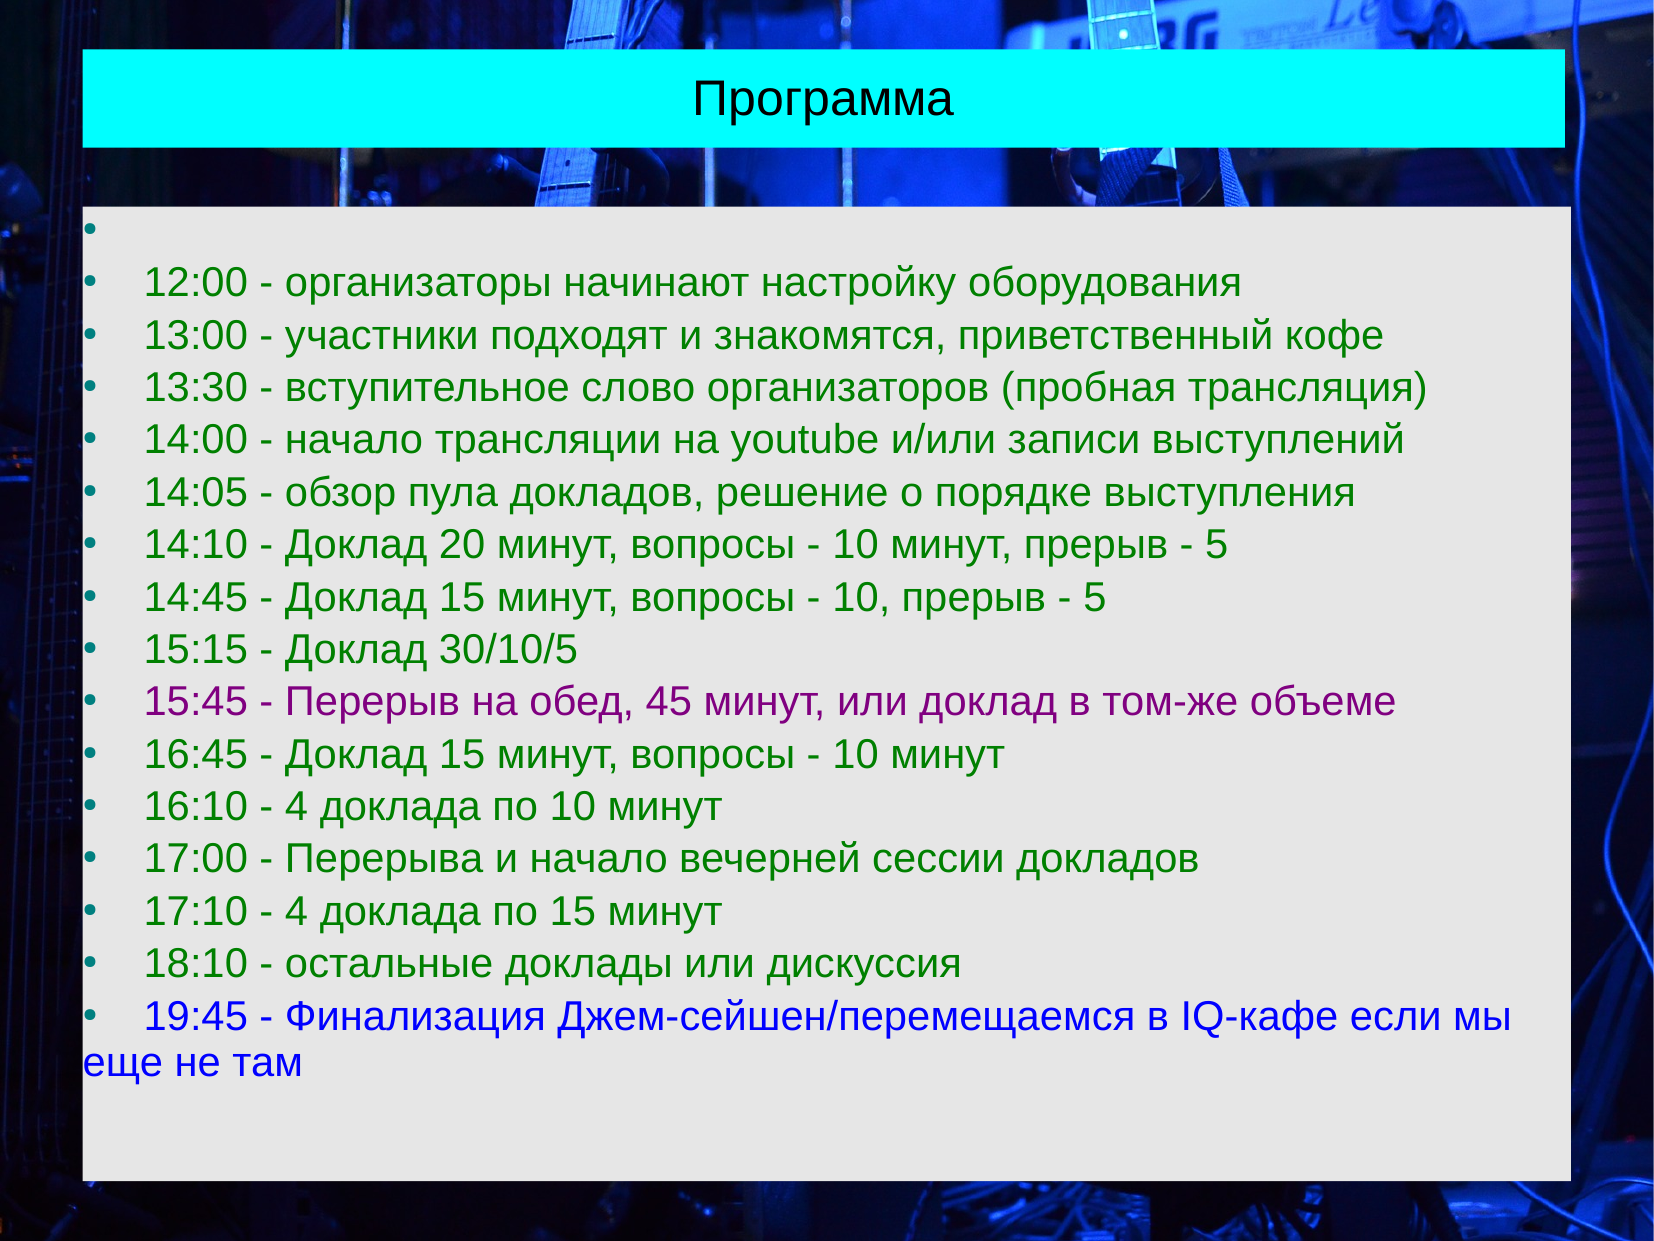

# Программа
 12:00 - организаторы начинают настройку оборудования
 13:00 - участники подходят и знакомятся, приветственный кофе
 13:30 - вступительное слово организаторов (пробная трансляция)
 14:00 - начало трансляции на youtube и/или записи выступлений
 14:05 - обзор пула докладов, решение о порядке выступления
 14:10 - Доклад 20 минут, вопросы - 10 минут, прерыв - 5
 14:45 - Доклад 15 минут, вопросы - 10, прерыв - 5
 15:15 - Доклад 30/10/5
 15:45 - Перерыв на обед, 45 минут, или доклад в том-же объеме
 16:45 - Доклад 15 минут, вопросы - 10 минут
 16:10 - 4 доклада по 10 минут
 17:00 - Перерывa и начало вечерней сессии докладов
 17:10 - 4 доклада по 15 минут
 18:10 - остальные доклады или дискуссия
 19:45 - Финализация Джем-сейшен/перемещаемся в IQ-кафе если мы еще не там